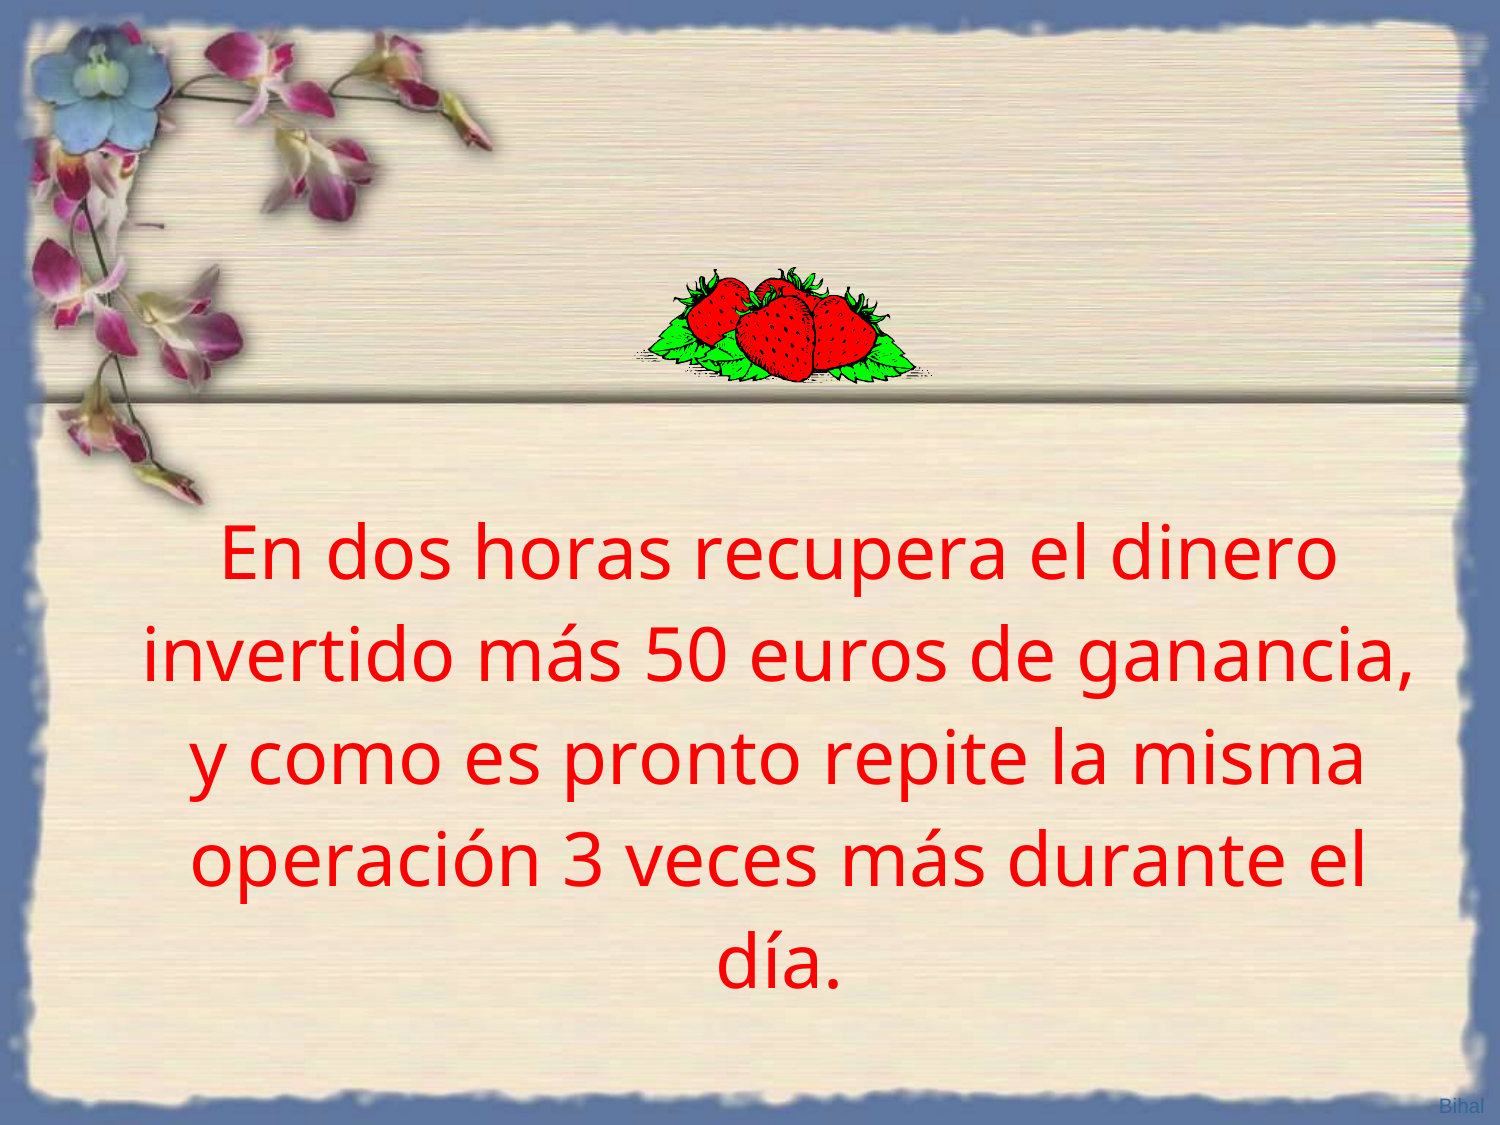

# En dos horas recupera el dinero invertido más 50 euros de ganancia, y como es pronto repite la misma operación 3 veces más durante el día.
Bihal